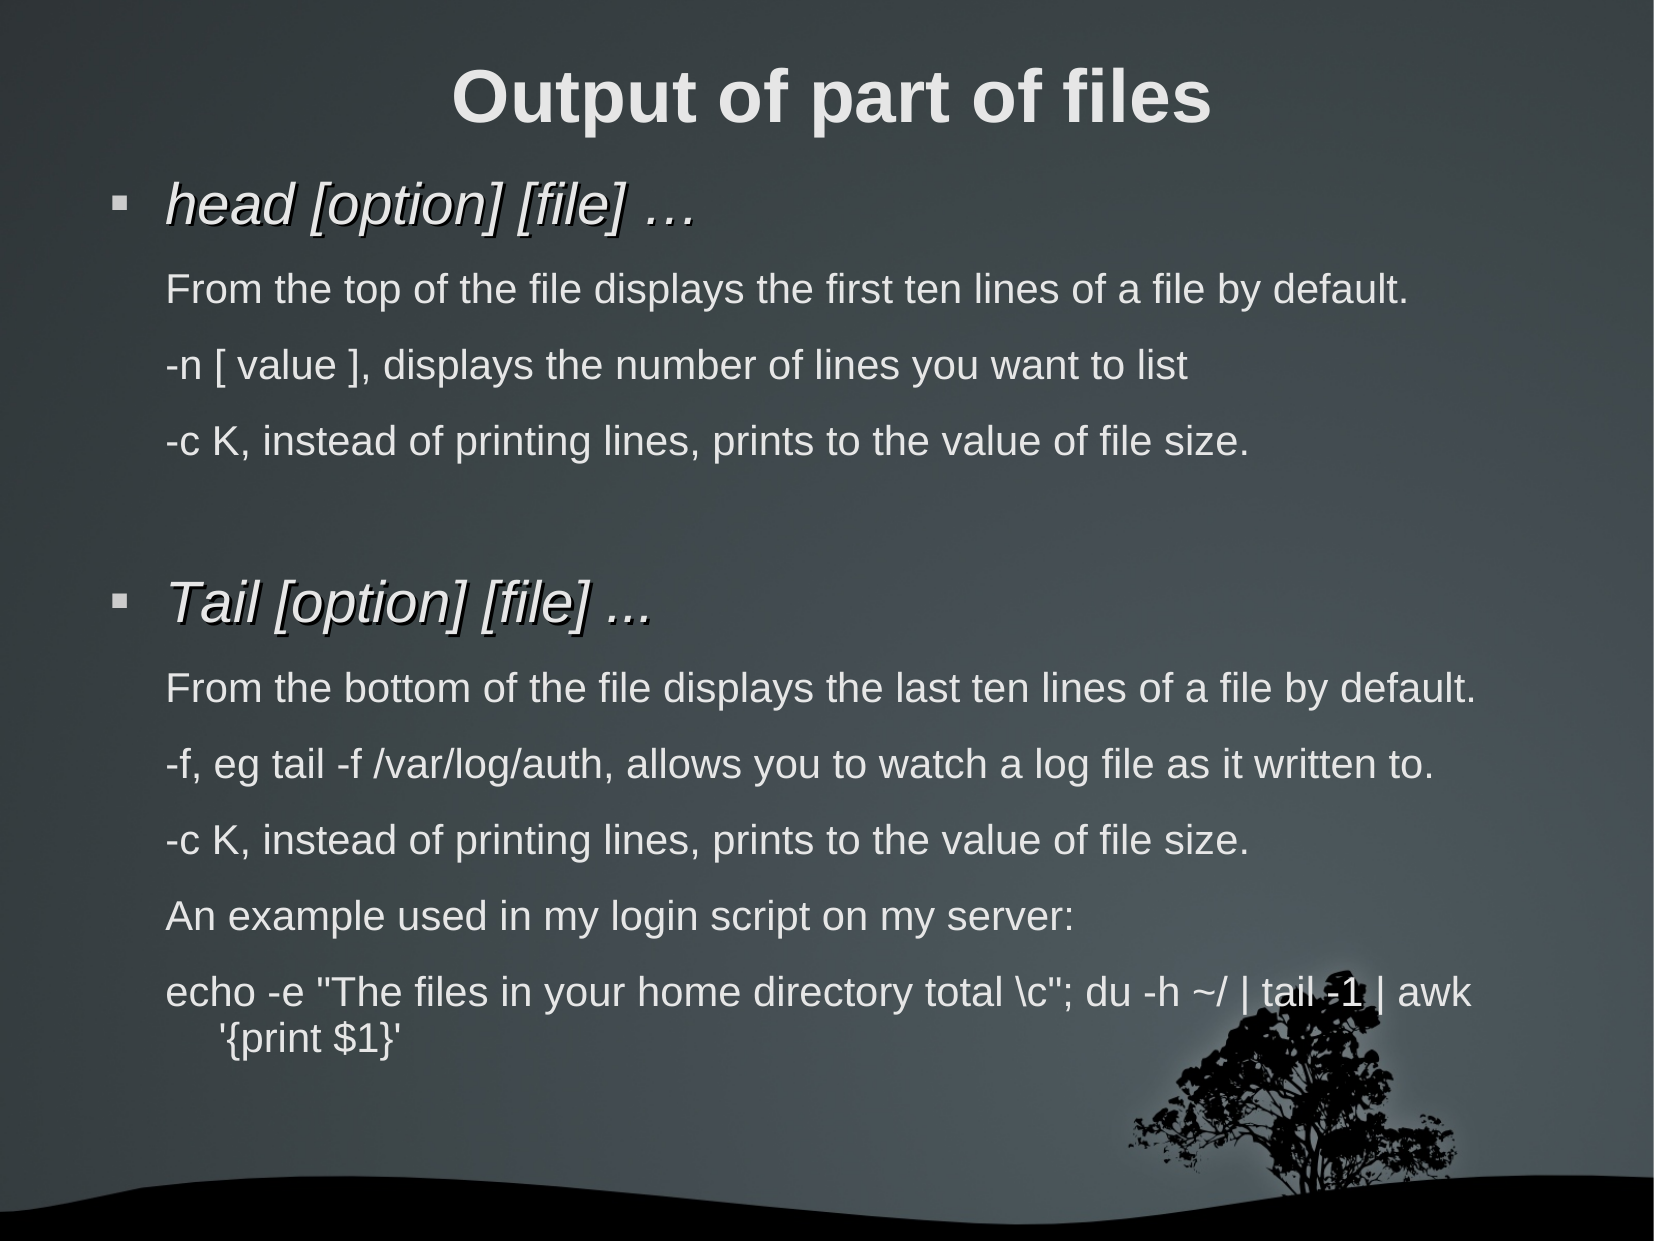

# Output of part of files
head [option] [file] …
From the top of the file displays the first ten lines of a file by default.
-n [ value ], displays the number of lines you want to list
-c K, instead of printing lines, prints to the value of file size.
Tail [option] [file] ...
From the bottom of the file displays the last ten lines of a file by default.
-f, eg tail -f /var/log/auth, allows you to watch a log file as it written to.
-c K, instead of printing lines, prints to the value of file size.
An example used in my login script on my server:
echo -e "The files in your home directory total \c"; du -h ~/ | tail -1 | awk '{print $1}'